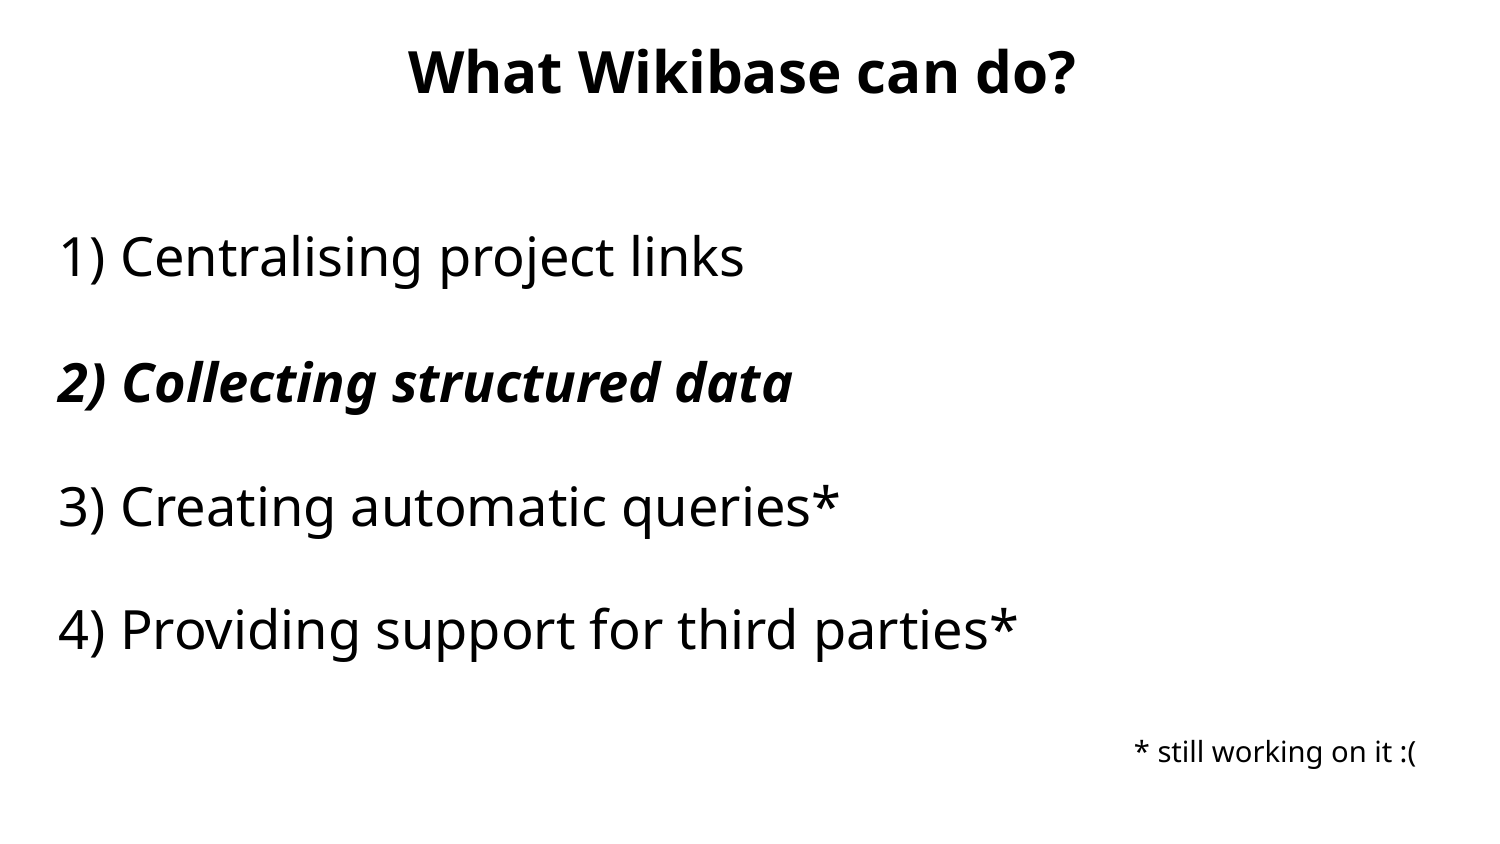

What Wikibase can do?
# Centralising project links
 Collecting structured data
 Creating automatic queries*
 Providing support for third parties*
* still working on it :(